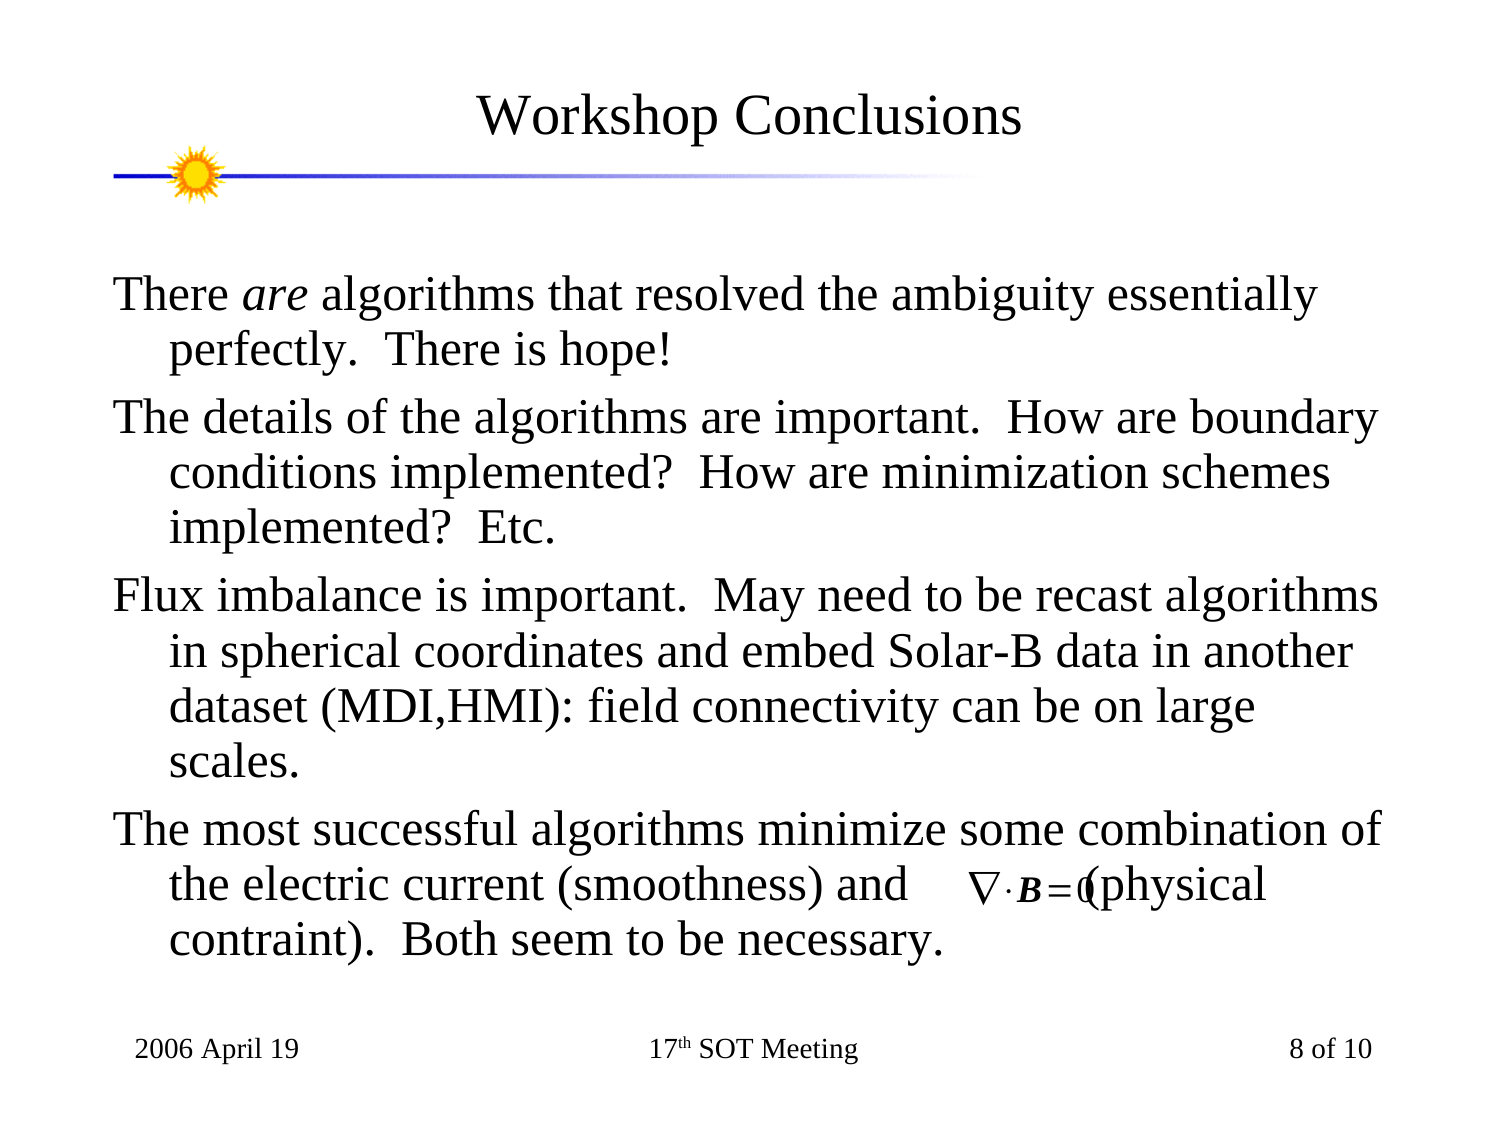

# Workshop Conclusions
There are algorithms that resolved the ambiguity essentially perfectly. There is hope!
The details of the algorithms are important. How are boundary conditions implemented? How are minimization schemes implemented? Etc.
Flux imbalance is important. May need to be recast algorithms in spherical coordinates and embed Solar-B data in another dataset (MDI,HMI): field connectivity can be on large scales.
The most successful algorithms minimize some combination of the electric current (smoothness) and (physical contraint). Both seem to be necessary.
8